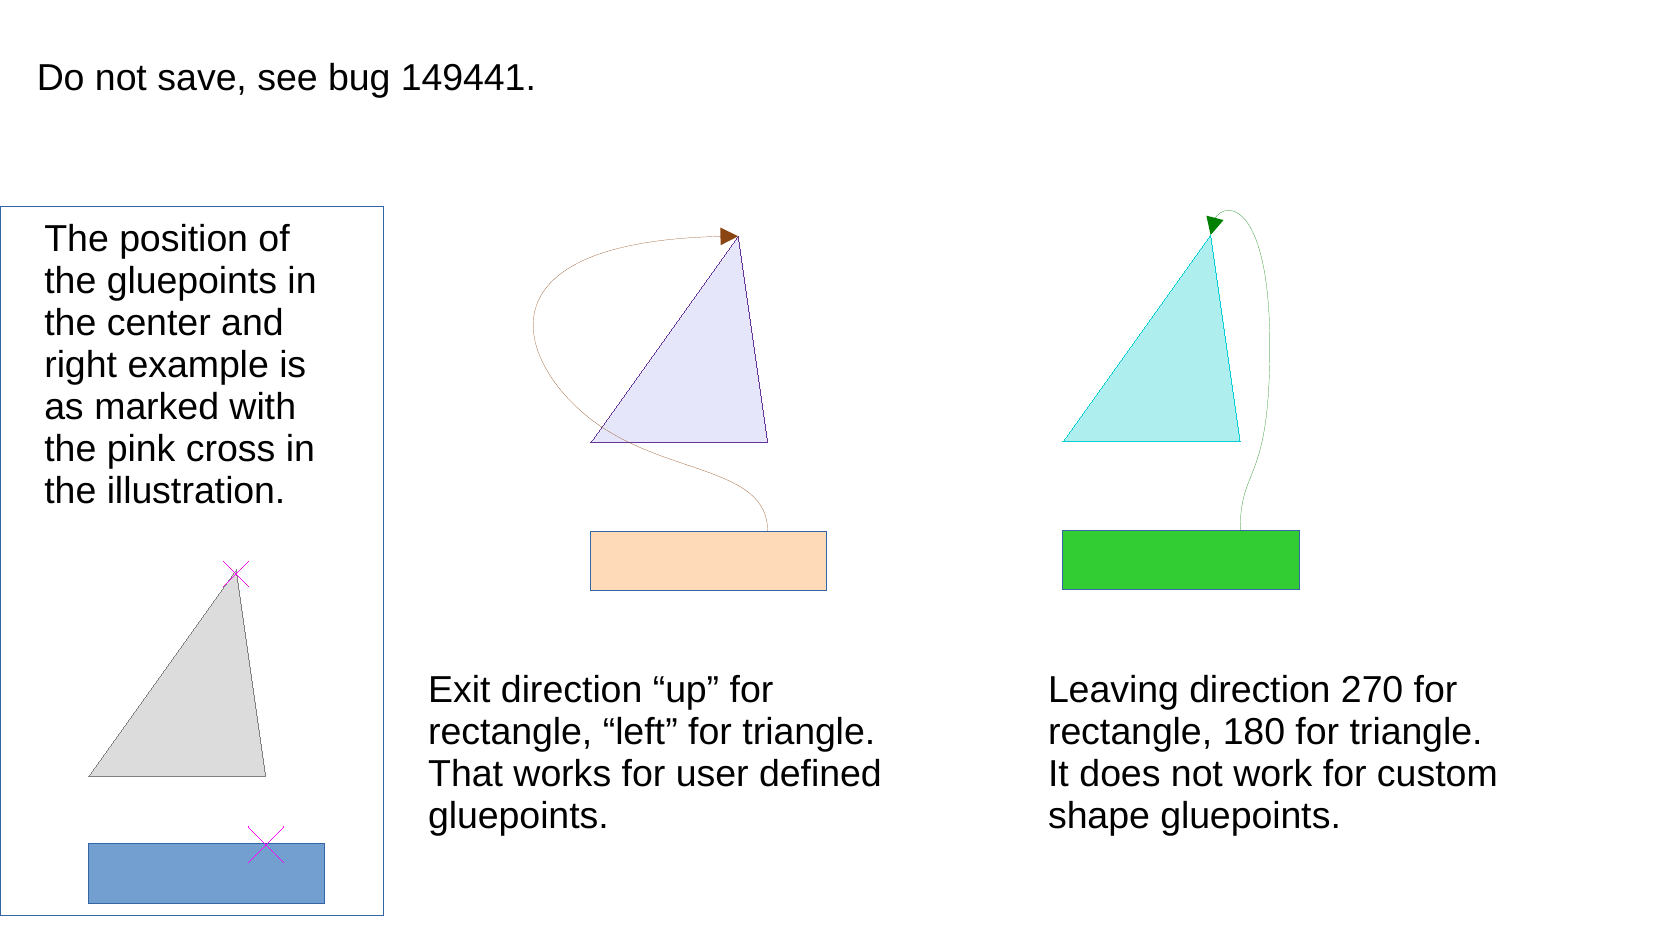

Do not save, see bug 149441.
The position of the gluepoints in the center and right example is as marked with the pink cross in the illustration.
Exit direction “up” for rectangle, “left” for triangle.
That works for user defined gluepoints.
Leaving direction 270 for rectangle, 180 for triangle.
It does not work for custom shape gluepoints.